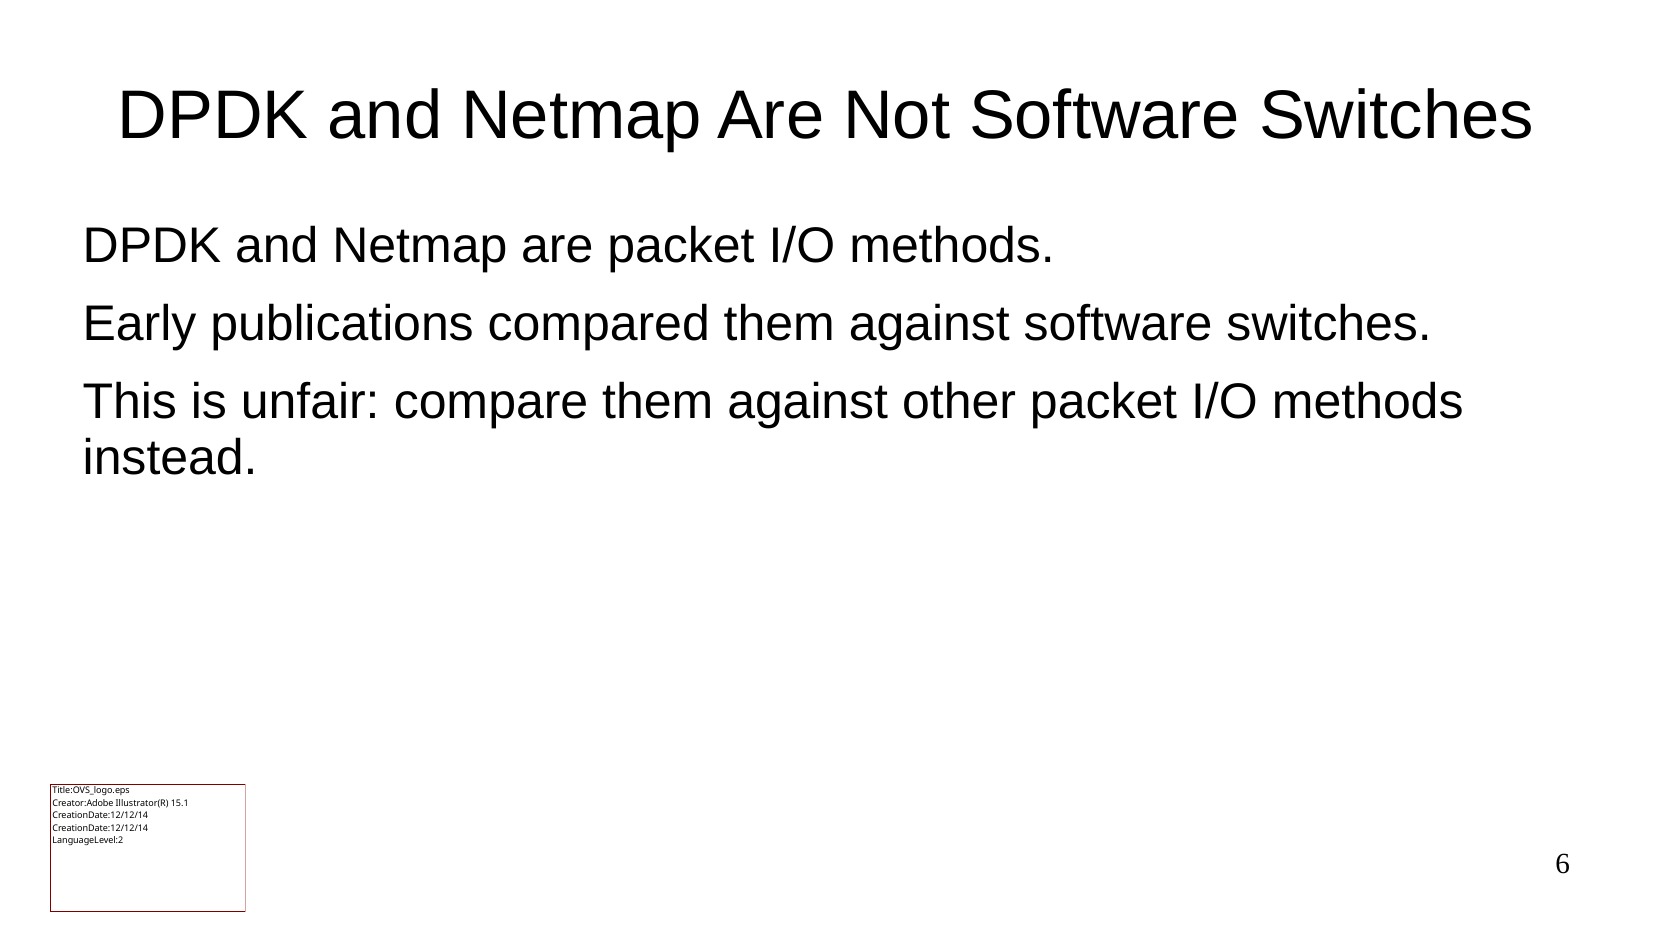

# DPDK and Netmap Are Not Software Switches
DPDK and Netmap are packet I/O methods.
Early publications compared them against software switches.
This is unfair: compare them against other packet I/O methods instead.
6